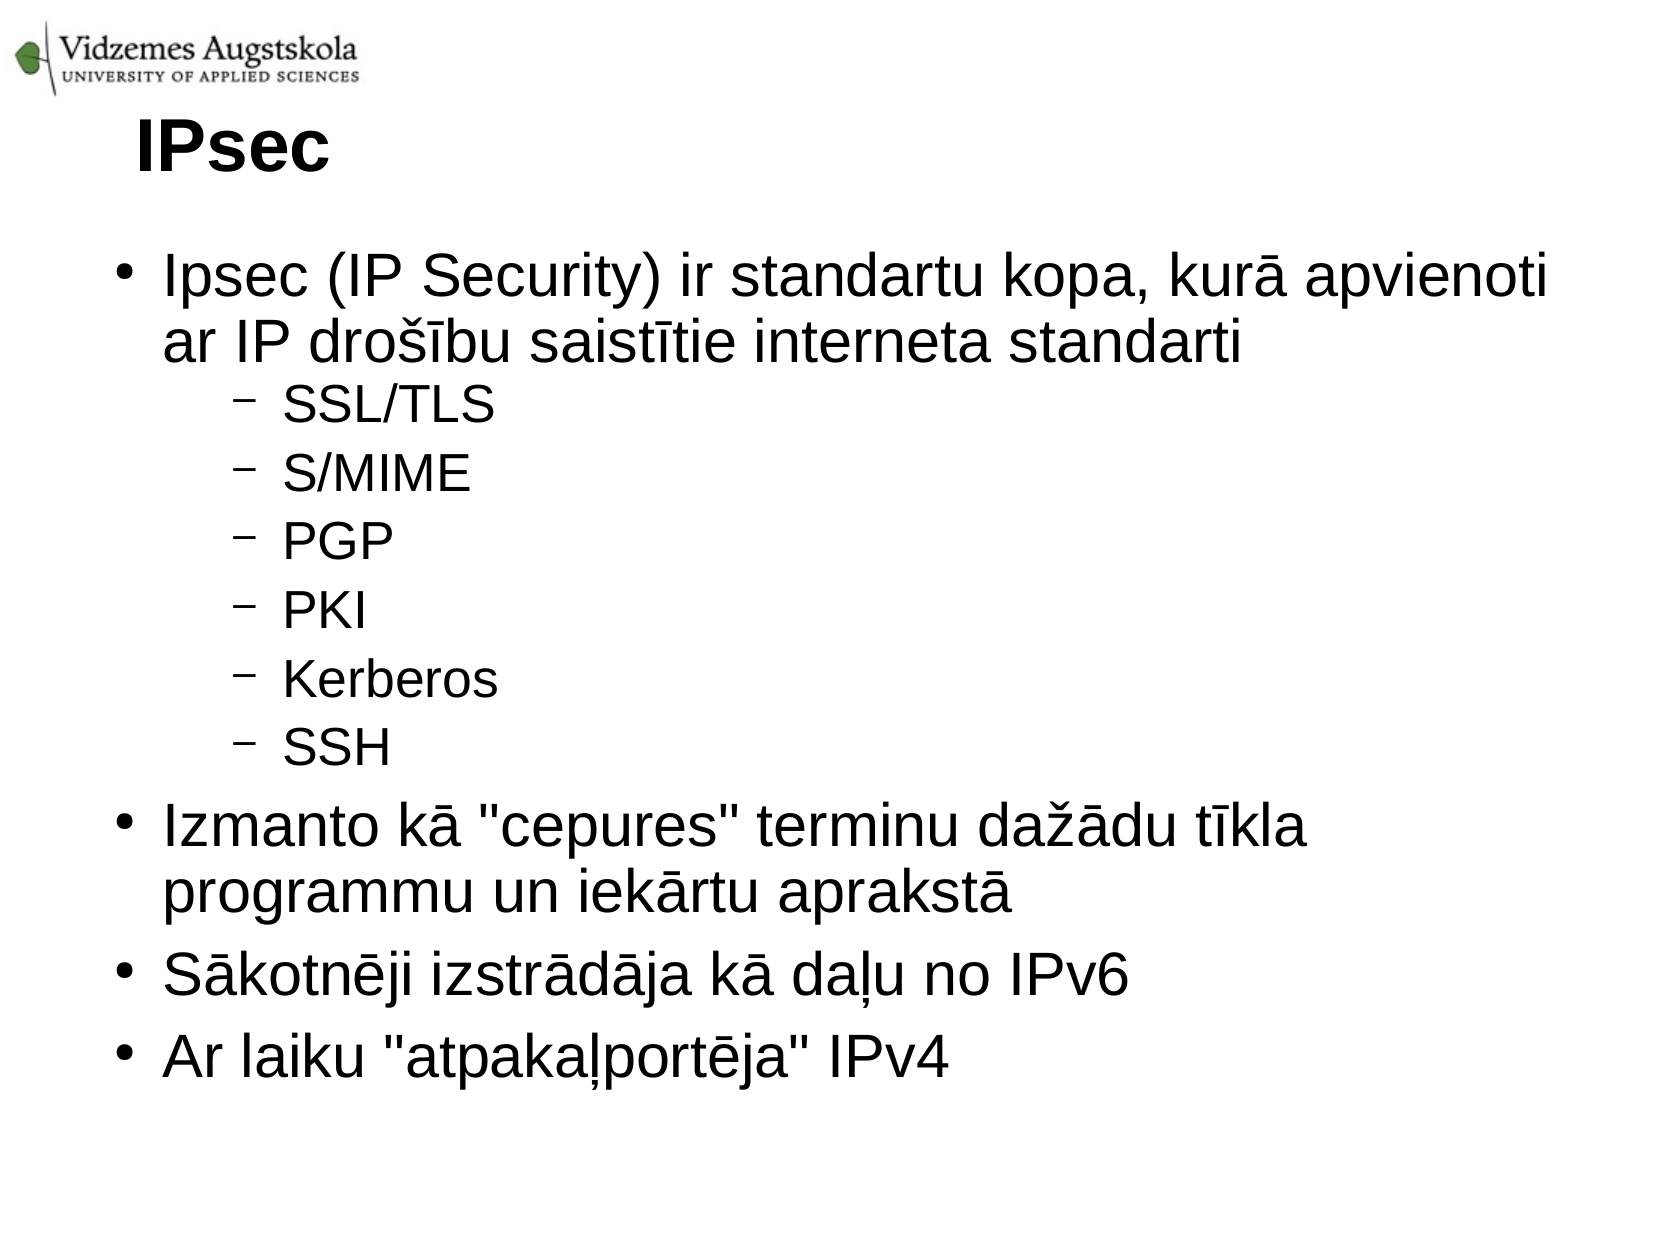

# IPsec
Ipsec (IP Security) ir standartu kopa, kurā apvienoti ar IP drošību saistītie interneta standarti
SSL/TLS
S/MIME
PGP
PKI
Kerberos
SSH
Izmanto kā "cepures" terminu dažādu tīkla programmu un iekārtu aprakstā
Sākotnēji izstrādāja kā daļu no IPv6
Ar laiku "atpakaļportēja" IPv4